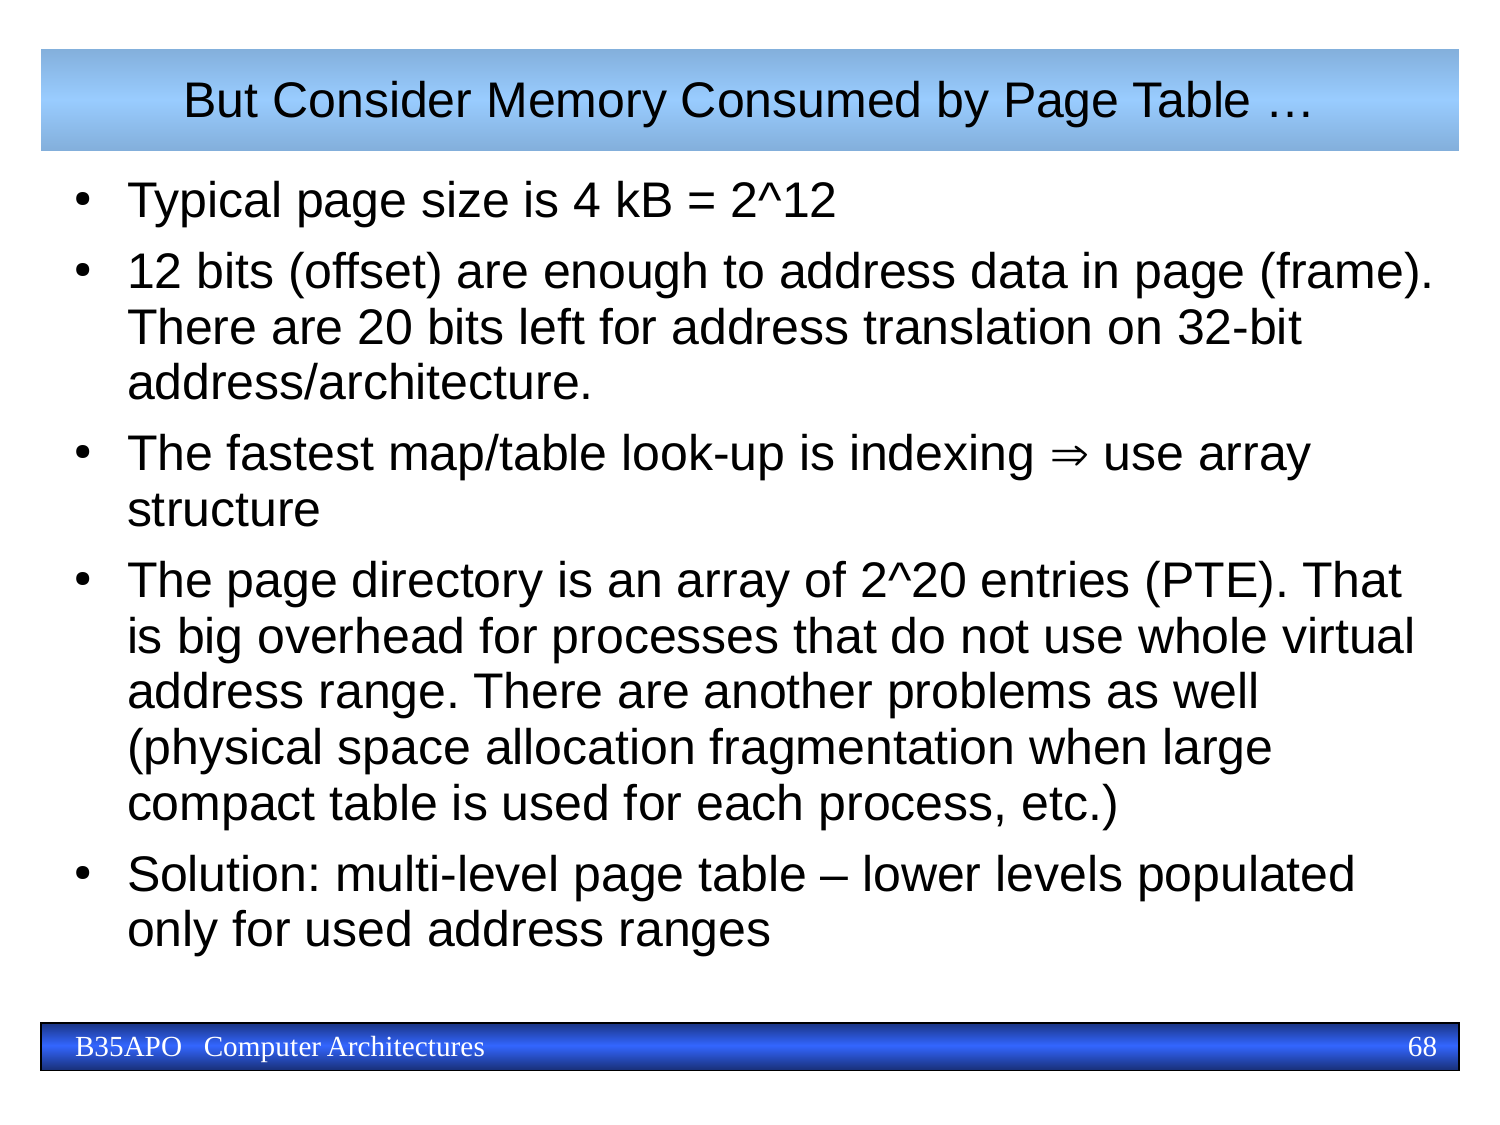

# But Consider Memory Consumed by Page Table …
Typical page size is 4 kB = 2^12
12 bits (offset) are enough to address data in page (frame). There are 20 bits left for address translation on 32-bit address/architecture.
The fastest map/table look-up is indexing ⇒ use array structure
The page directory is an array of 2^20 entries (PTE). That is big overhead for processes that do not use whole virtual address range. There are another problems as well (physical space allocation fragmentation when large compact table is used for each process, etc.)
Solution: multi-level page table – lower levels populated only for used address ranges
B35APO Computer Architectures
68